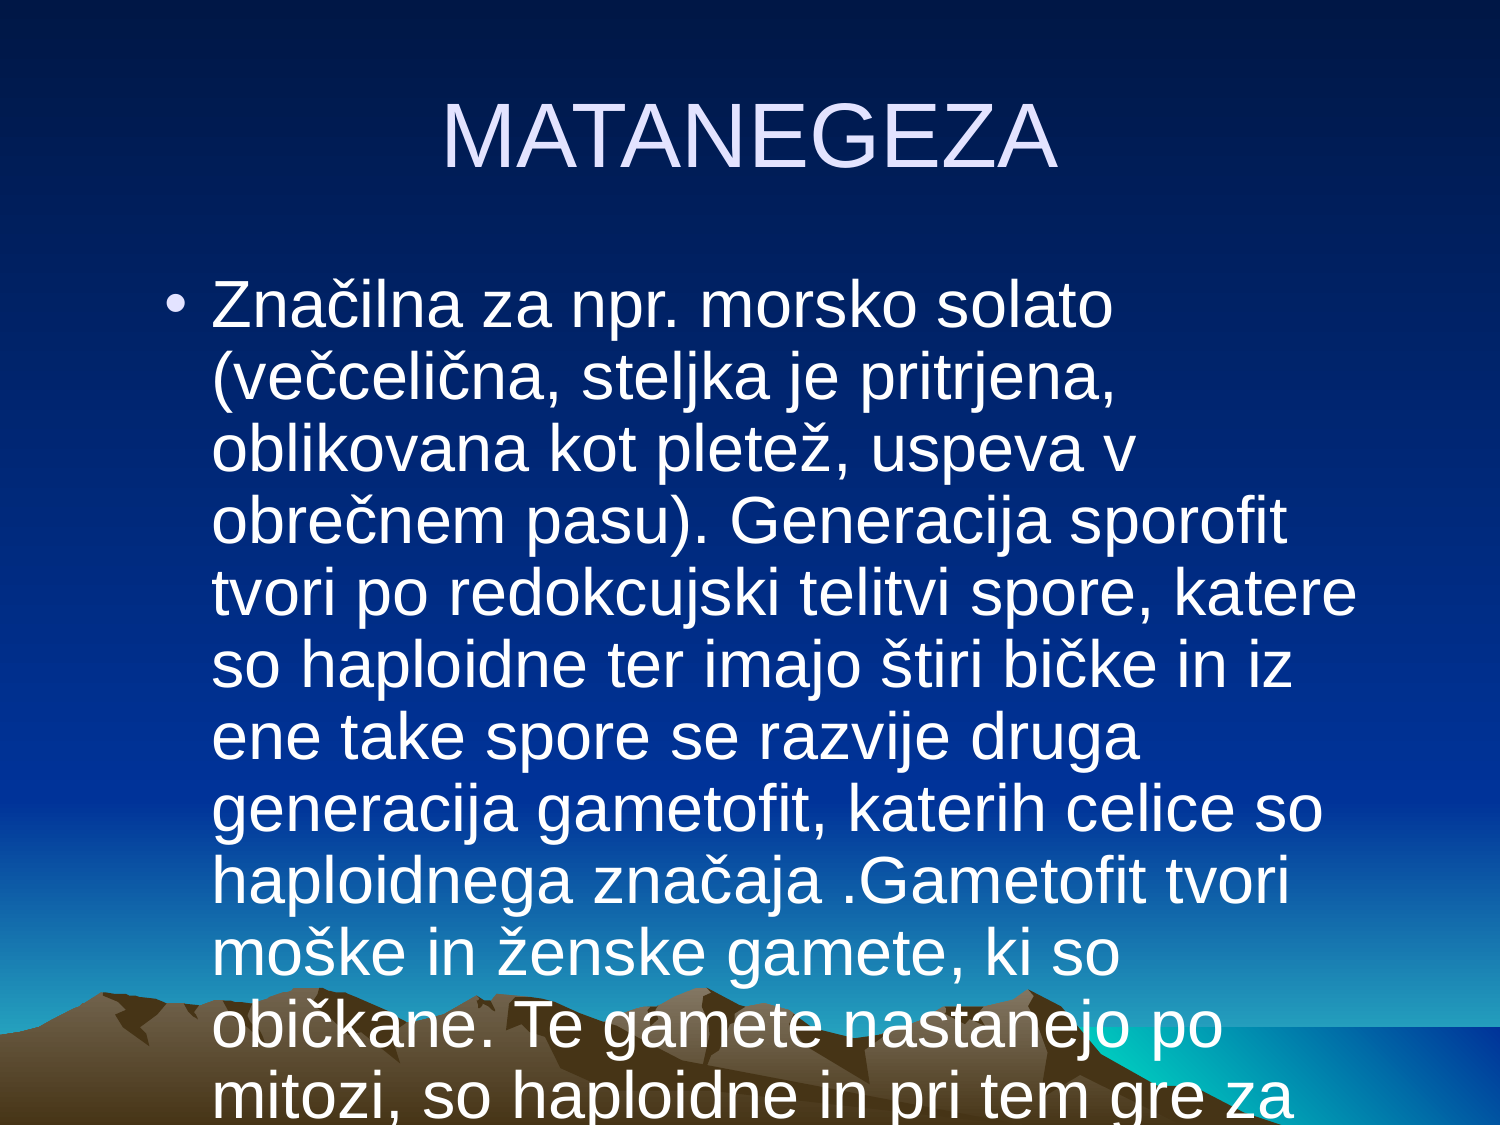

# MATANEGEZA
Značilna za npr. morsko solato (večcelična, steljka je pritrjena, oblikovana kot pletež, uspeva v obrečnem pasu). Generacija sporofit tvori po redokcujski telitvi spore, katere so haploidne ter imajo štiri bičke in iz ene take spore se razvije druga generacija gametofit, katerih celice so haploidnega značaja .Gametofit tvori moške in ženske gamete, ki so običkane. Te gamete nastanejo po mitozi, so haploidne in pri tem gre za izogamijo, ko se dve gameti združita nastane zigota iz katere se nato zopet razvije sporofit.